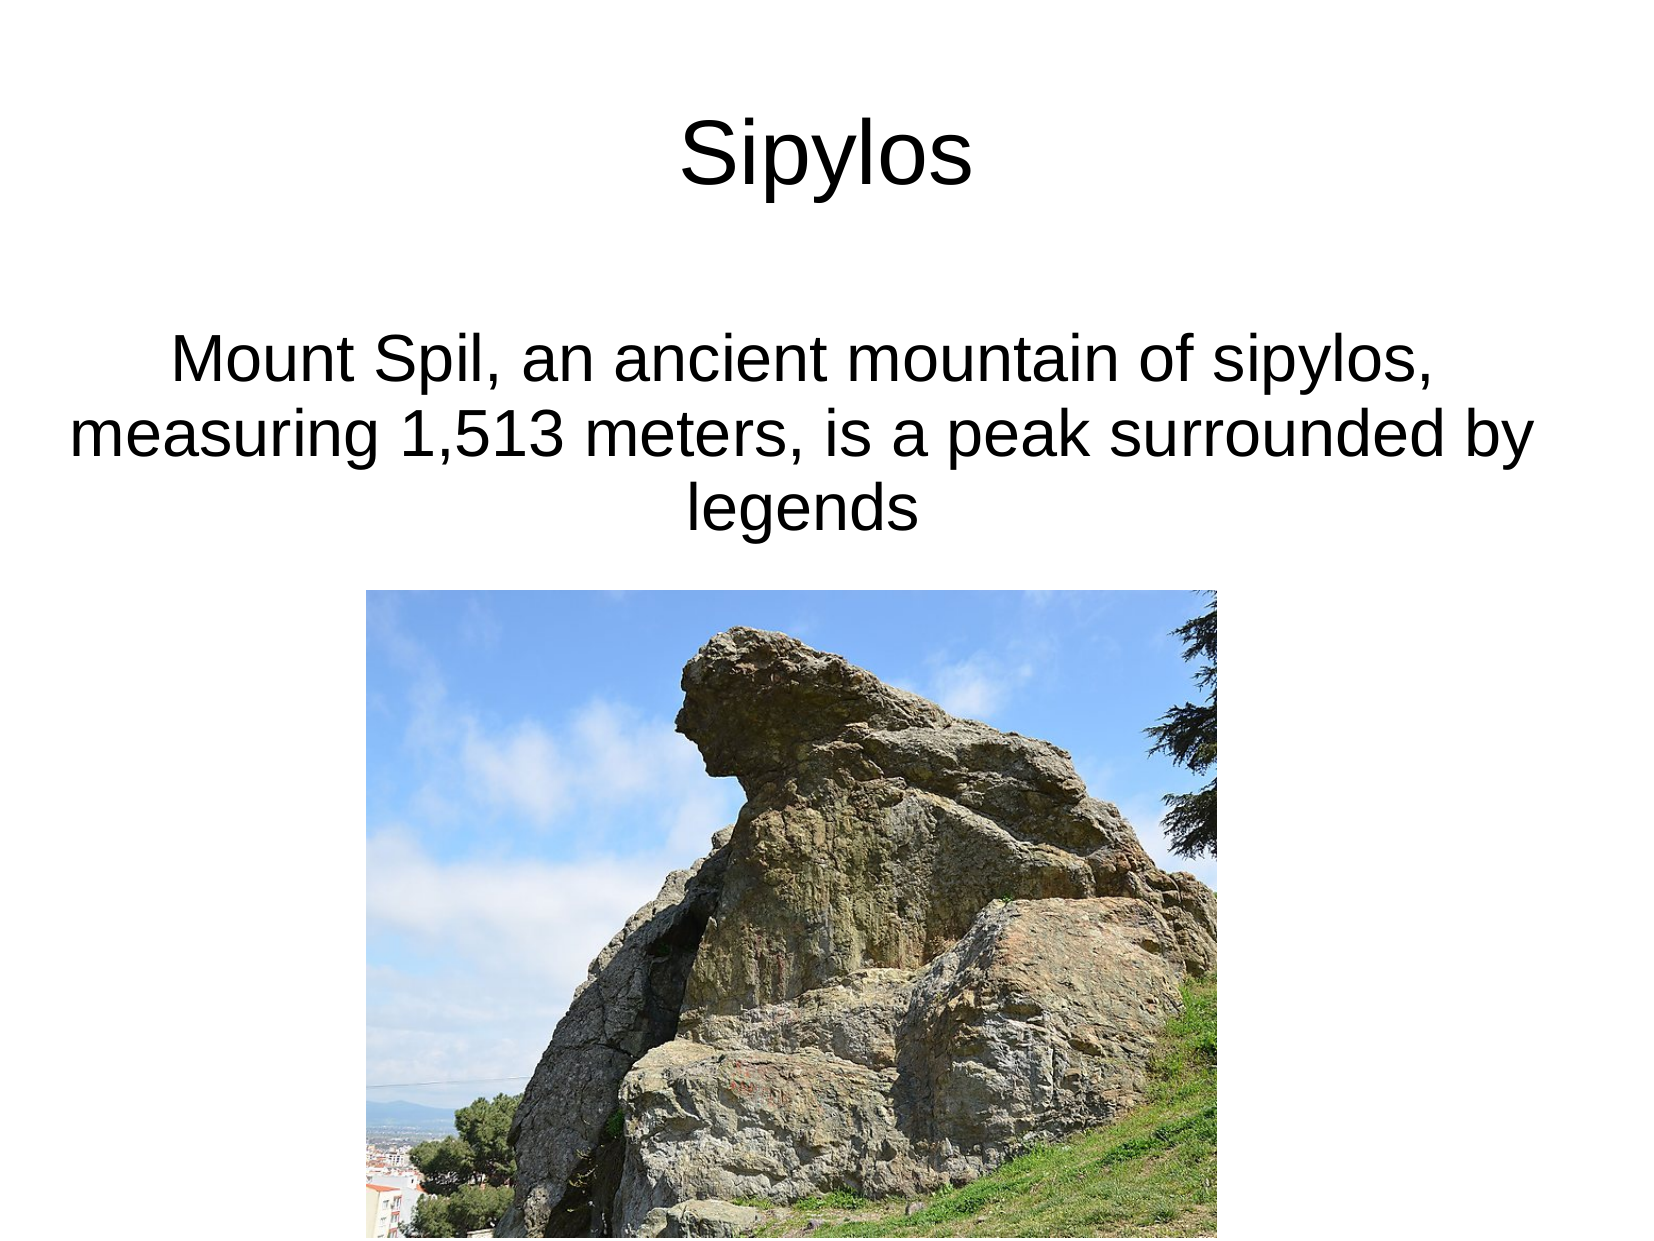

Mount Spil, an ancient mountain of sipylos, measuring 1,513 meters, is a peak surrounded by legends
# Sipylos